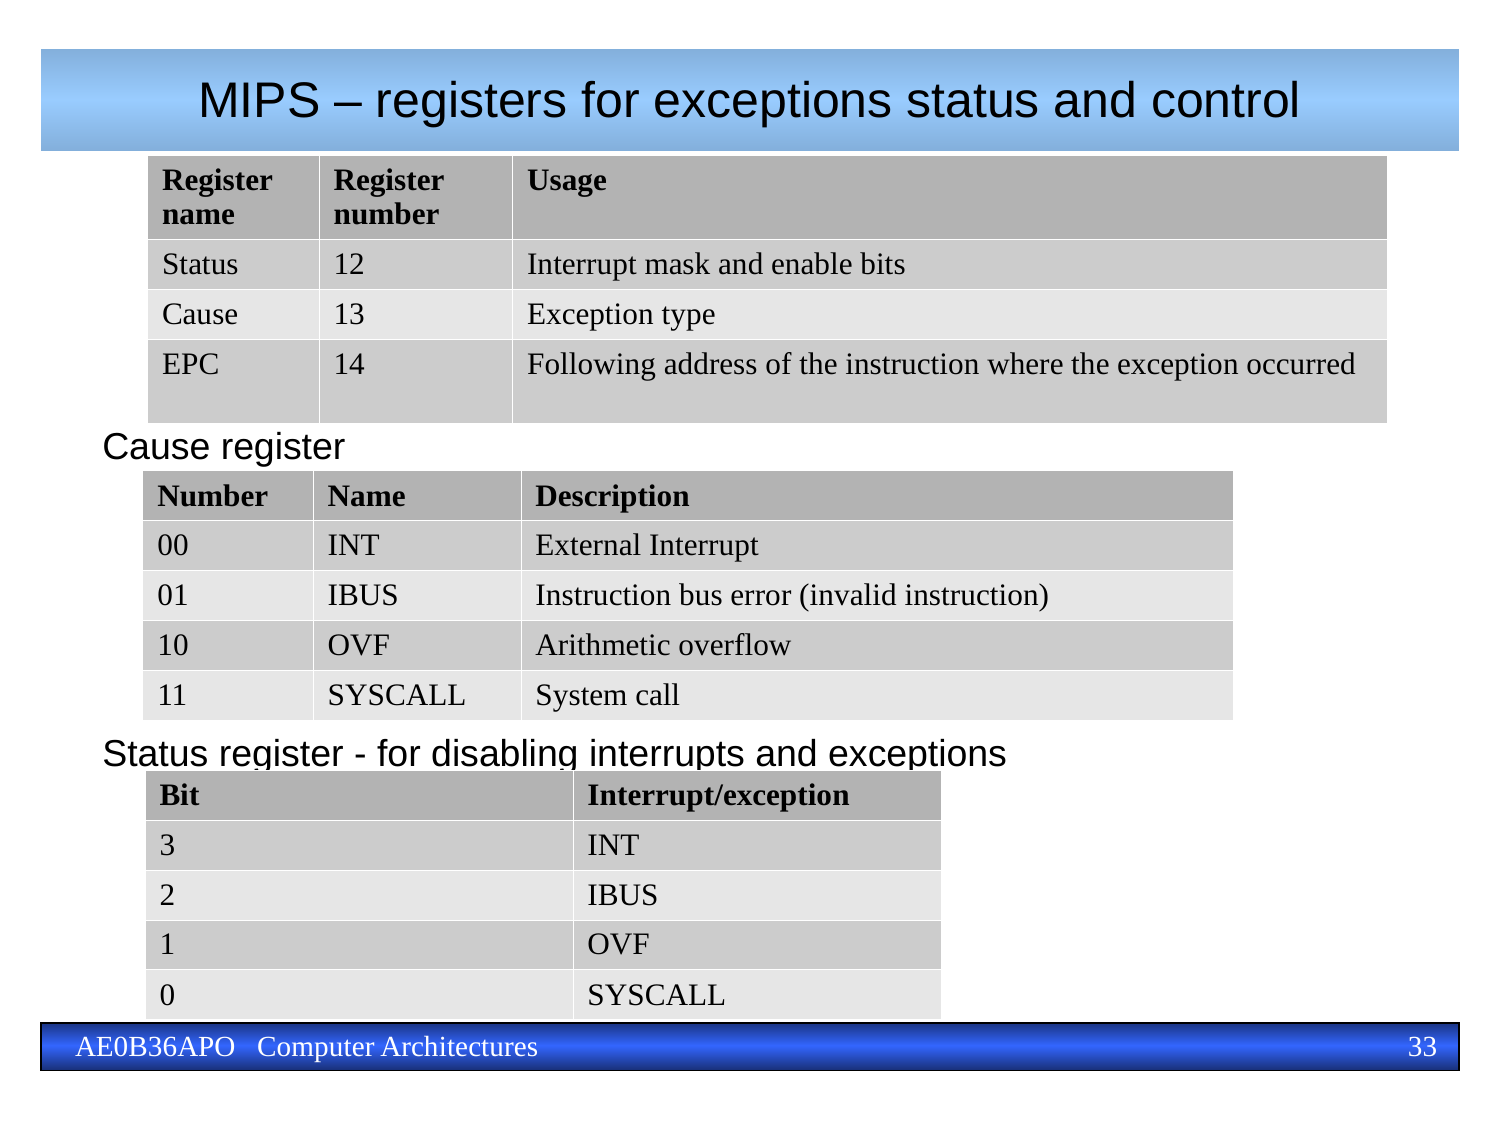

# MIPS – registers for exceptions status and control
| Register name | Register number | Usage |
| --- | --- | --- |
| Status | 12 | Interrupt mask and enable bits |
| Cause | 13 | Exception type |
| EPC | 14 | Following address of the instruction where the exception occurred |
Cause register
| Number | Name | Description |
| --- | --- | --- |
| 00 | INT | External Interrupt |
| 01 | IBUS | Instruction bus error (invalid instruction) |
| 10 | OVF | Arithmetic overflow |
| 11 | SYSCALL | System call |
Status register - for disabling interrupts and exceptions
| Bit | Interrupt/exception |
| --- | --- |
| 3 | INT |
| 2 | IBUS |
| 1 | OVF |
| 0 | SYSCALL |
AE0B36APO Computer Architectures
33